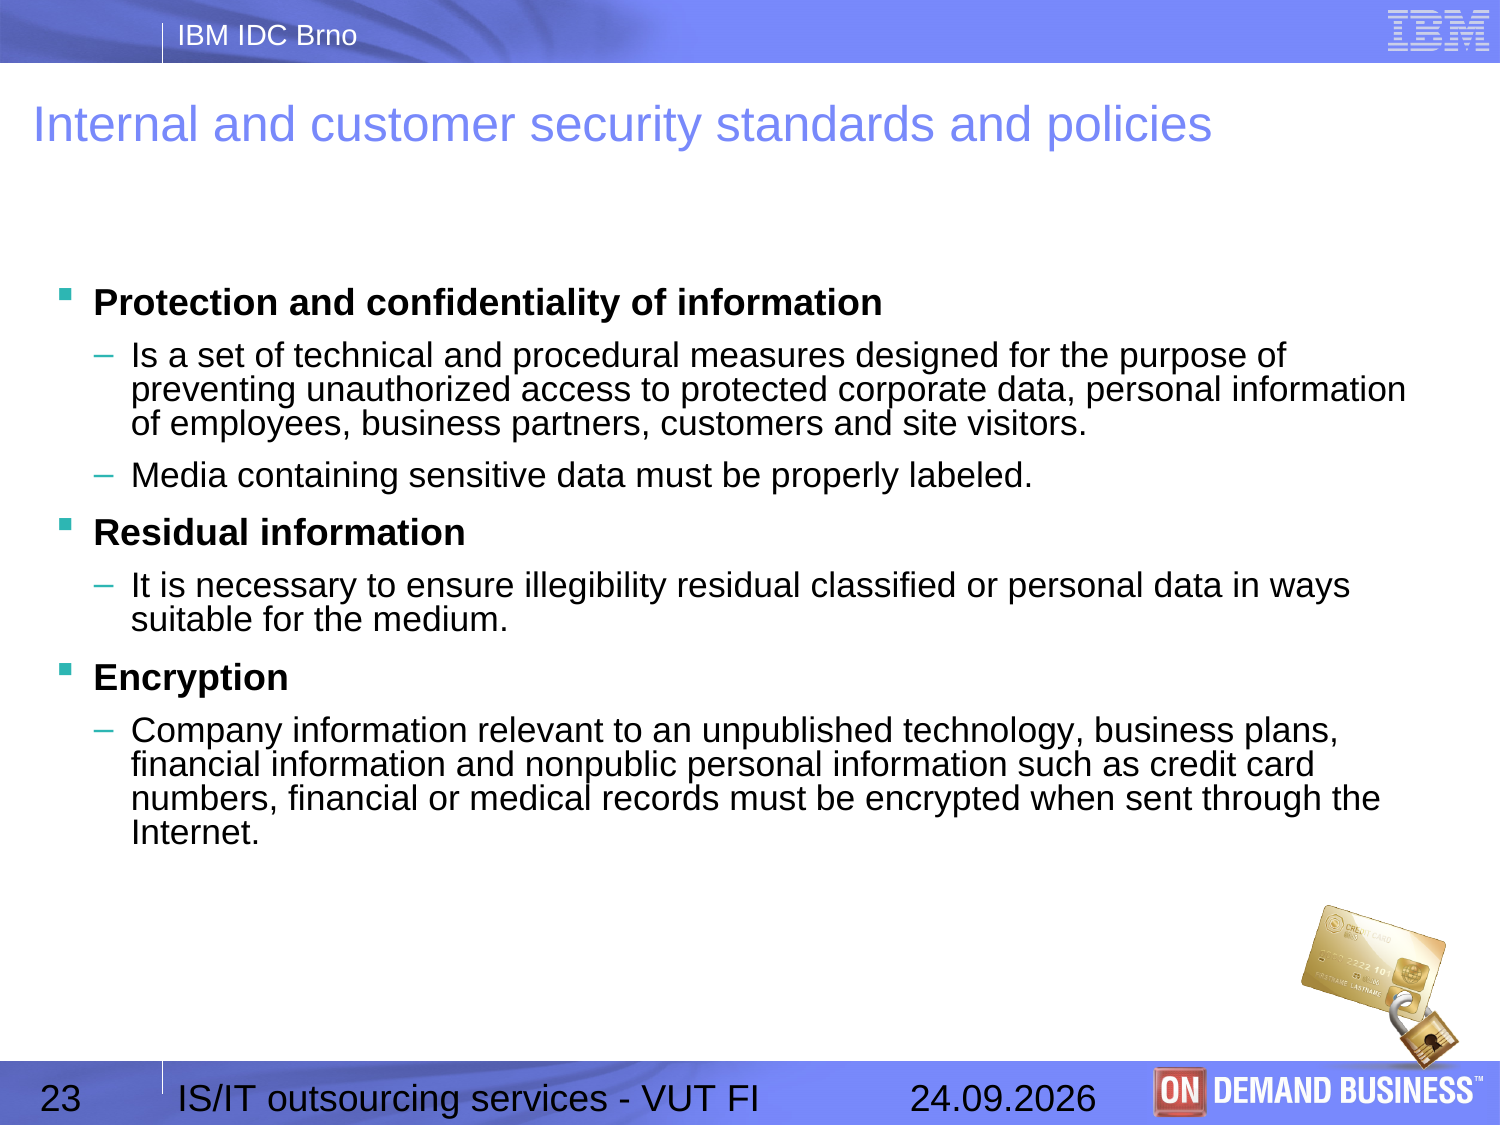

# Internal and customer security standards and policies
Protection and confidentiality of information
Is a set of technical and procedural measures designed for the purpose of preventing unauthorized access to protected corporate data, personal information of employees, business partners, customers and site visitors.
Media containing sensitive data must be properly labeled.
Residual information
It is necessary to ensure illegibility residual classified or personal data in ways suitable for the medium.
Encryption
Company information relevant to an unpublished technology, business plans, financial information and nonpublic personal information such as credit card numbers, financial or medical records must be encrypted when sent through the Internet.
23
IS/IT outsourcing services - VUT FI